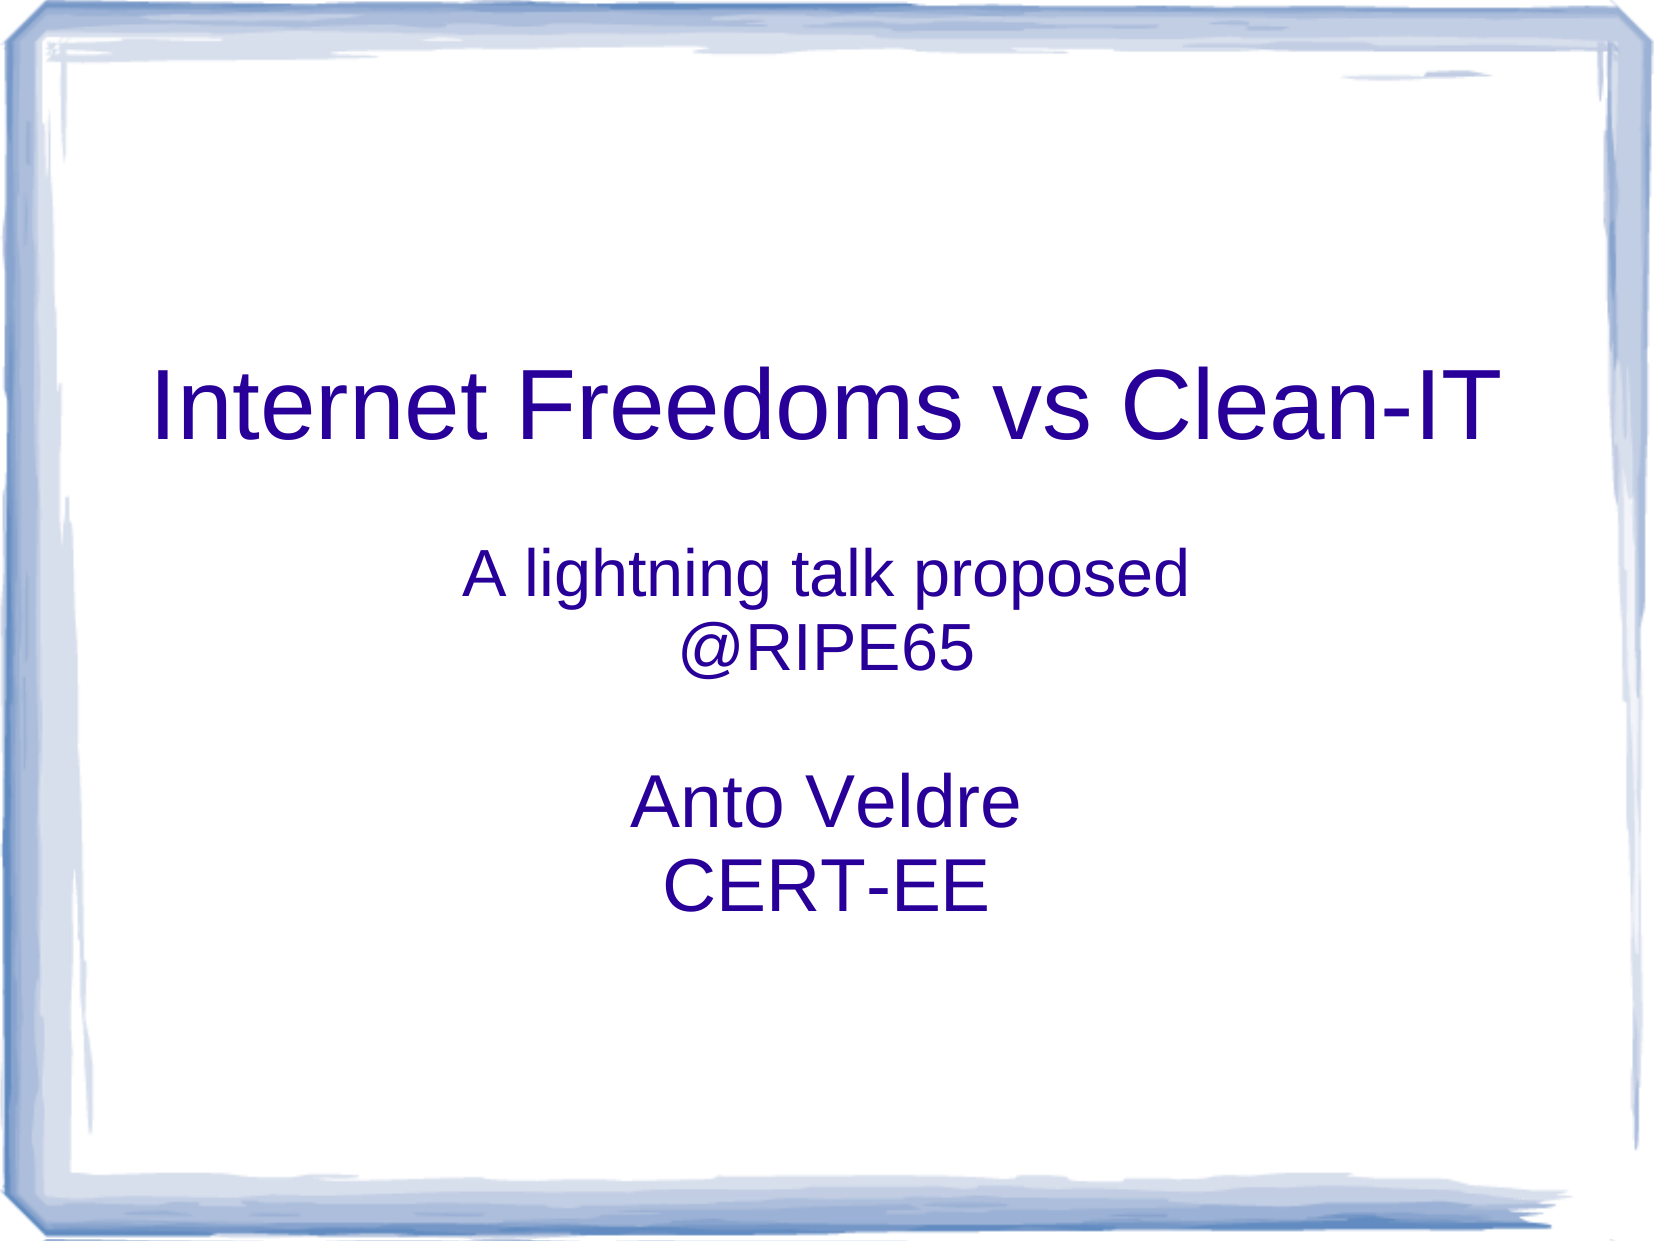

# Internet Freedoms vs Clean-IT
A lightning talk proposed
@RIPE65
Anto Veldre
CERT-EE